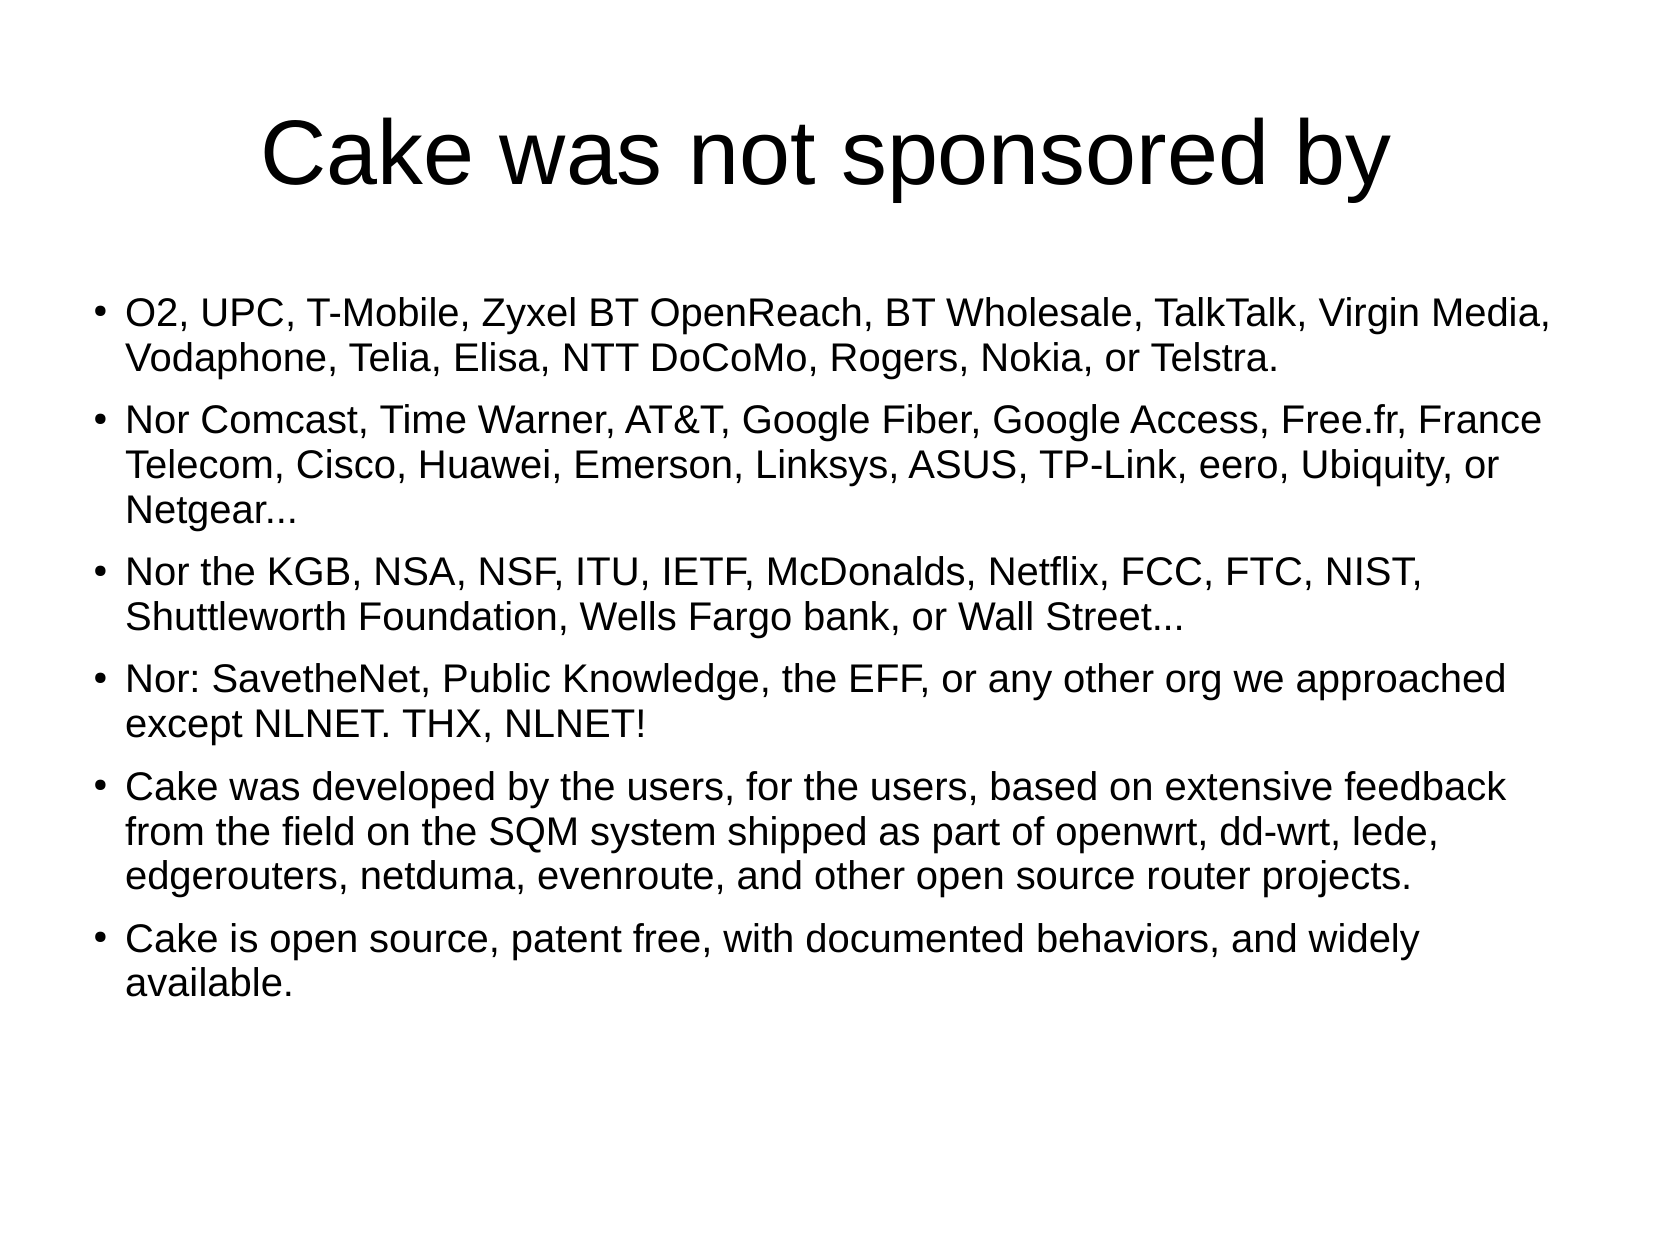

# Cake was not sponsored by
O2, UPC, T-Mobile, Zyxel BT OpenReach, BT Wholesale, TalkTalk, Virgin Media, Vodaphone, Telia, Elisa, NTT DoCoMo, Rogers, Nokia, or Telstra.
Nor Comcast, Time Warner, AT&T, Google Fiber, Google Access, Free.fr, France Telecom, Cisco, Huawei, Emerson, Linksys, ASUS, TP-Link, eero, Ubiquity, or Netgear...
Nor the KGB, NSA, NSF, ITU, IETF, McDonalds, Netflix, FCC, FTC, NIST, Shuttleworth Foundation, Wells Fargo bank, or Wall Street...
Nor: SavetheNet, Public Knowledge, the EFF, or any other org we approached except NLNET. THX, NLNET!
Cake was developed by the users, for the users, based on extensive feedback from the field on the SQM system shipped as part of openwrt, dd-wrt, lede, edgerouters, netduma, evenroute, and other open source router projects.
Cake is open source, patent free, with documented behaviors, and widely available.